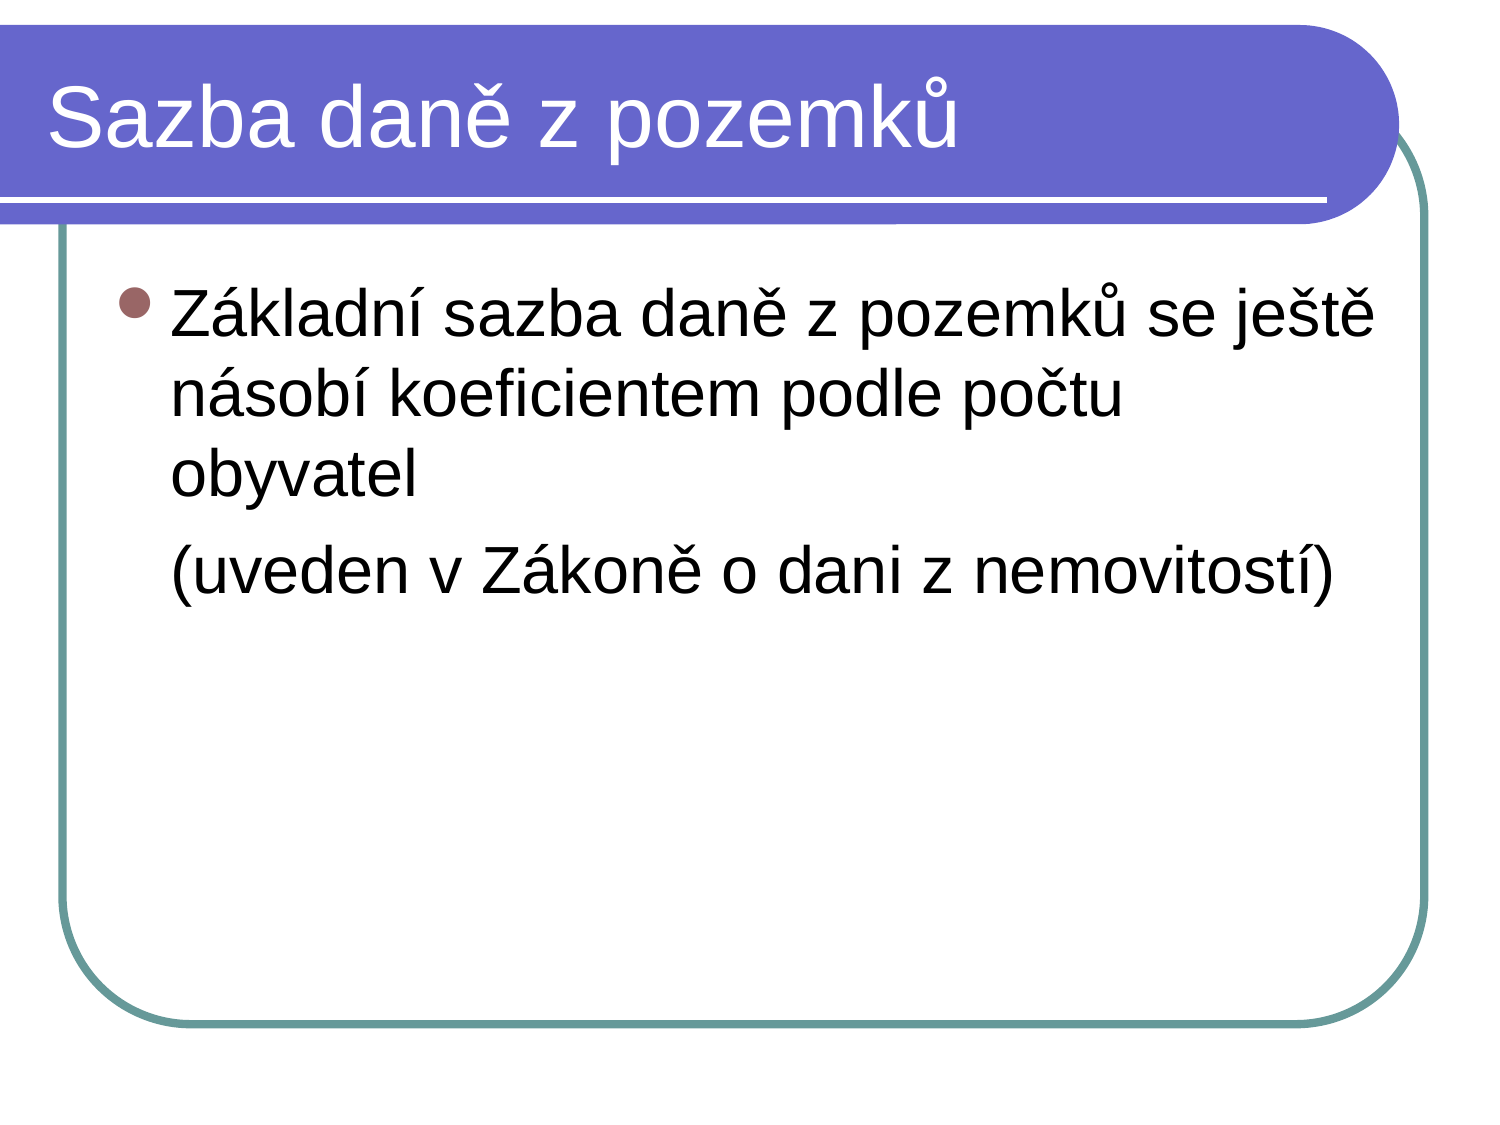

# Sazba daně z pozemků
Základní sazba daně z pozemků se ještě násobí koeficientem podle počtu obyvatel
	(uveden v Zákoně o dani z nemovitostí)